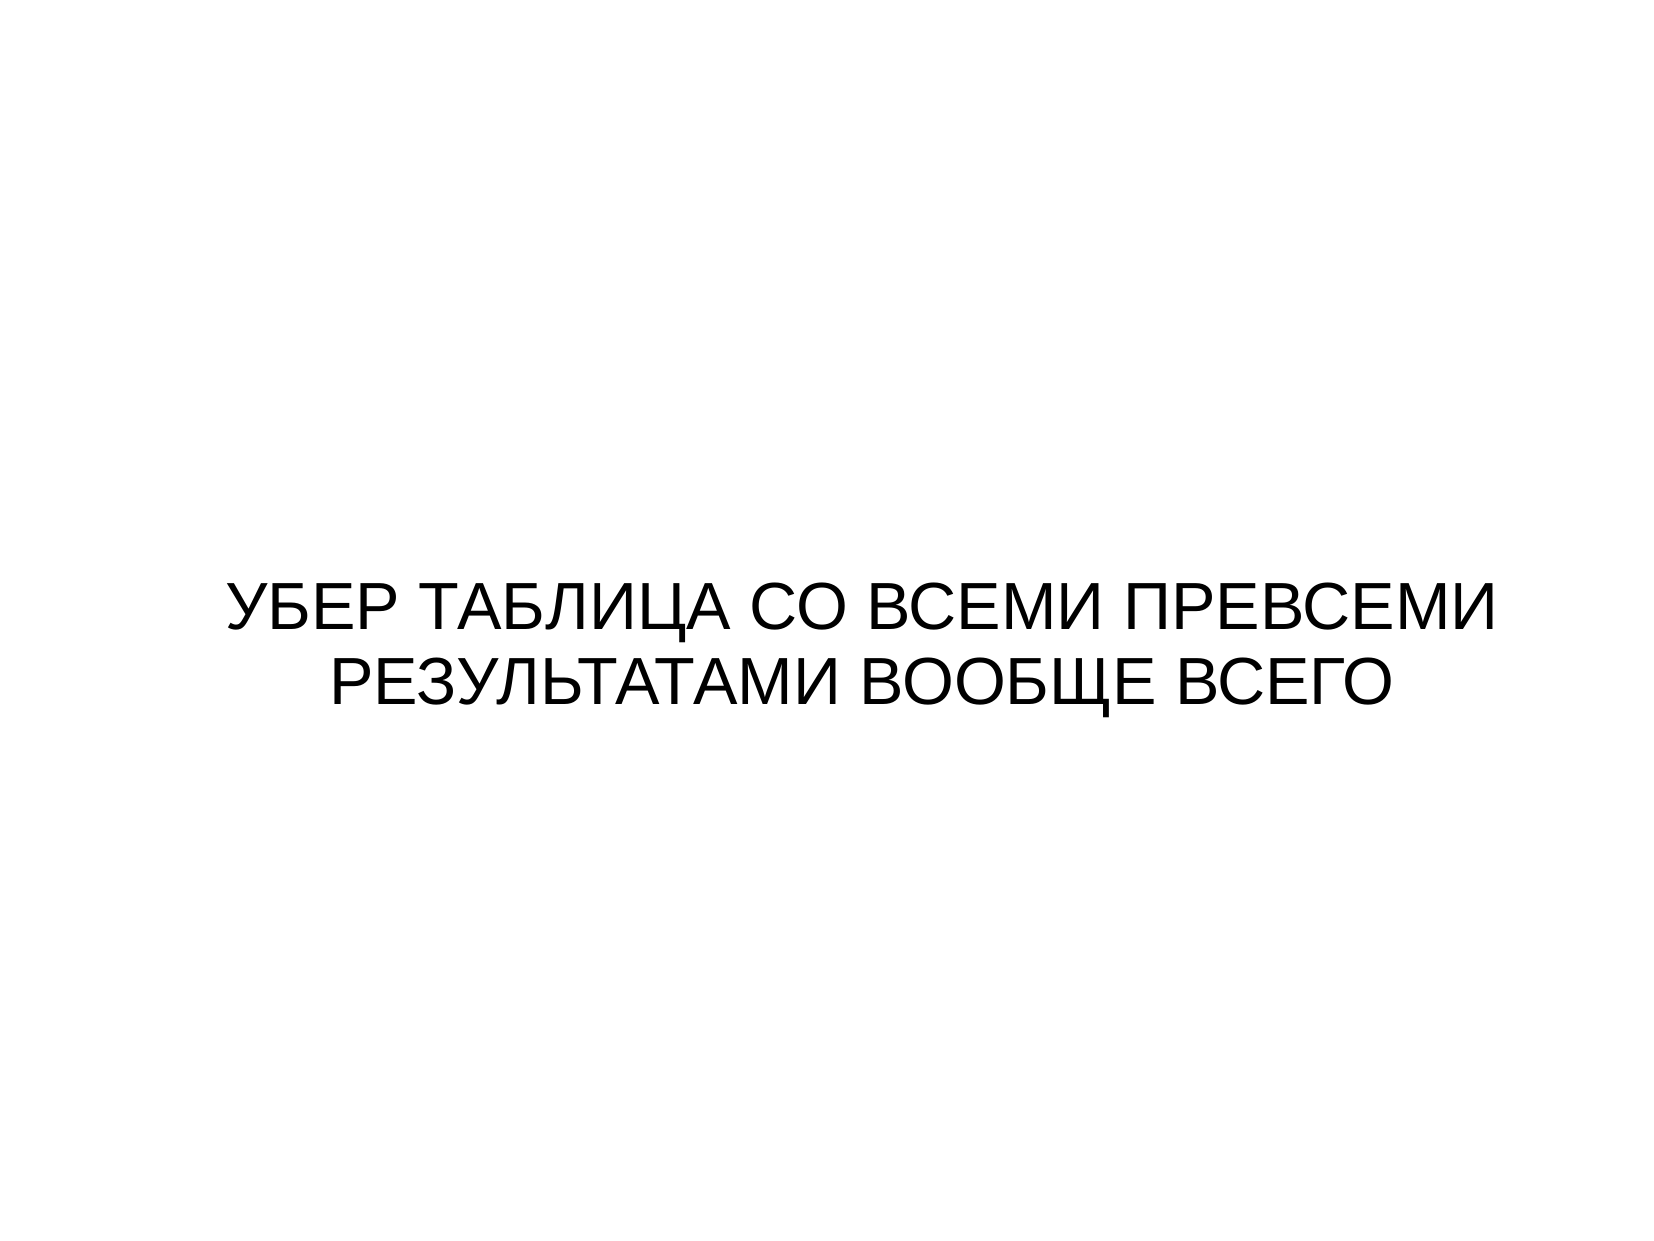

# УБЕР ТАБЛИЦА СО ВСЕМИ ПРЕВСЕМИ РЕЗУЛЬТАТАМИ ВООБЩЕ ВСЕГО